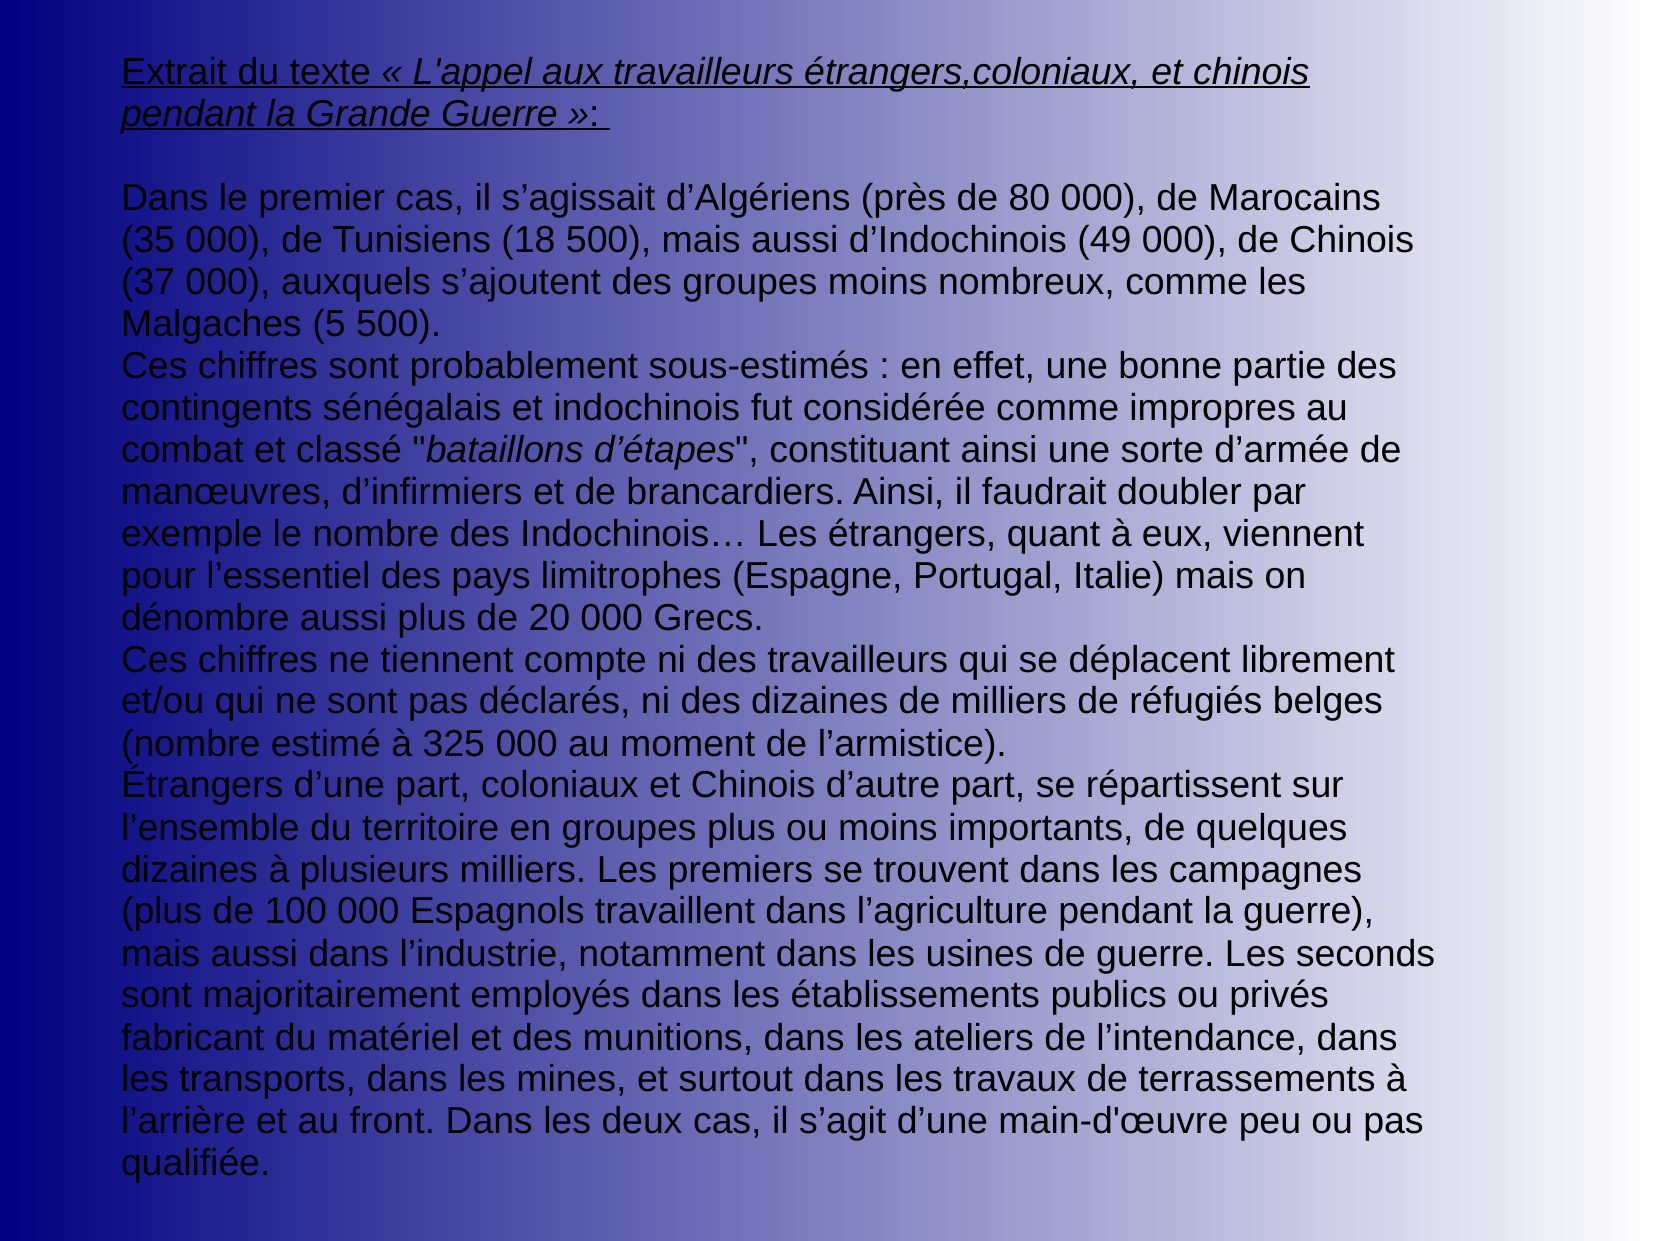

Extrait du texte « L'appel aux travailleurs étrangers,coloniaux, et chinois pendant la Grande Guerre »:
Dans le premier cas, il s’agissait d’Algériens (près de 80 000), de Marocains (35 000), de Tunisiens (18 500), mais aussi d’Indochinois (49 000), de Chinois (37 000), auxquels s’ajoutent des groupes moins nombreux, comme les Malgaches (5 500).
Ces chiffres sont probablement sous-estimés : en effet, une bonne partie des contingents sénégalais et indochinois fut considérée comme impropres au combat et classé "bataillons d’étapes", constituant ainsi une sorte d’armée de manœuvres, d’infirmiers et de brancardiers. Ainsi, il faudrait doubler par exemple le nombre des Indochinois… Les étrangers, quant à eux, viennent pour l’essentiel des pays limitrophes (Espagne, Portugal, Italie) mais on dénombre aussi plus de 20 000 Grecs.
Ces chiffres ne tiennent compte ni des travailleurs qui se déplacent librement et/ou qui ne sont pas déclarés, ni des dizaines de milliers de réfugiés belges (nombre estimé à 325 000 au moment de l’armistice).
Étrangers d’une part, coloniaux et Chinois d’autre part, se répartissent sur l’ensemble du territoire en groupes plus ou moins importants, de quelques dizaines à plusieurs milliers. Les premiers se trouvent dans les campagnes (plus de 100 000 Espagnols travaillent dans l’agriculture pendant la guerre), mais aussi dans l’industrie, notamment dans les usines de guerre. Les seconds sont majoritairement employés dans les établissements publics ou privés fabricant du matériel et des munitions, dans les ateliers de l’intendance, dans les transports, dans les mines, et surtout dans les travaux de terrassements à l’arrière et au front. Dans les deux cas, il s’agit d’une main-d'œuvre peu ou pas qualifiée.